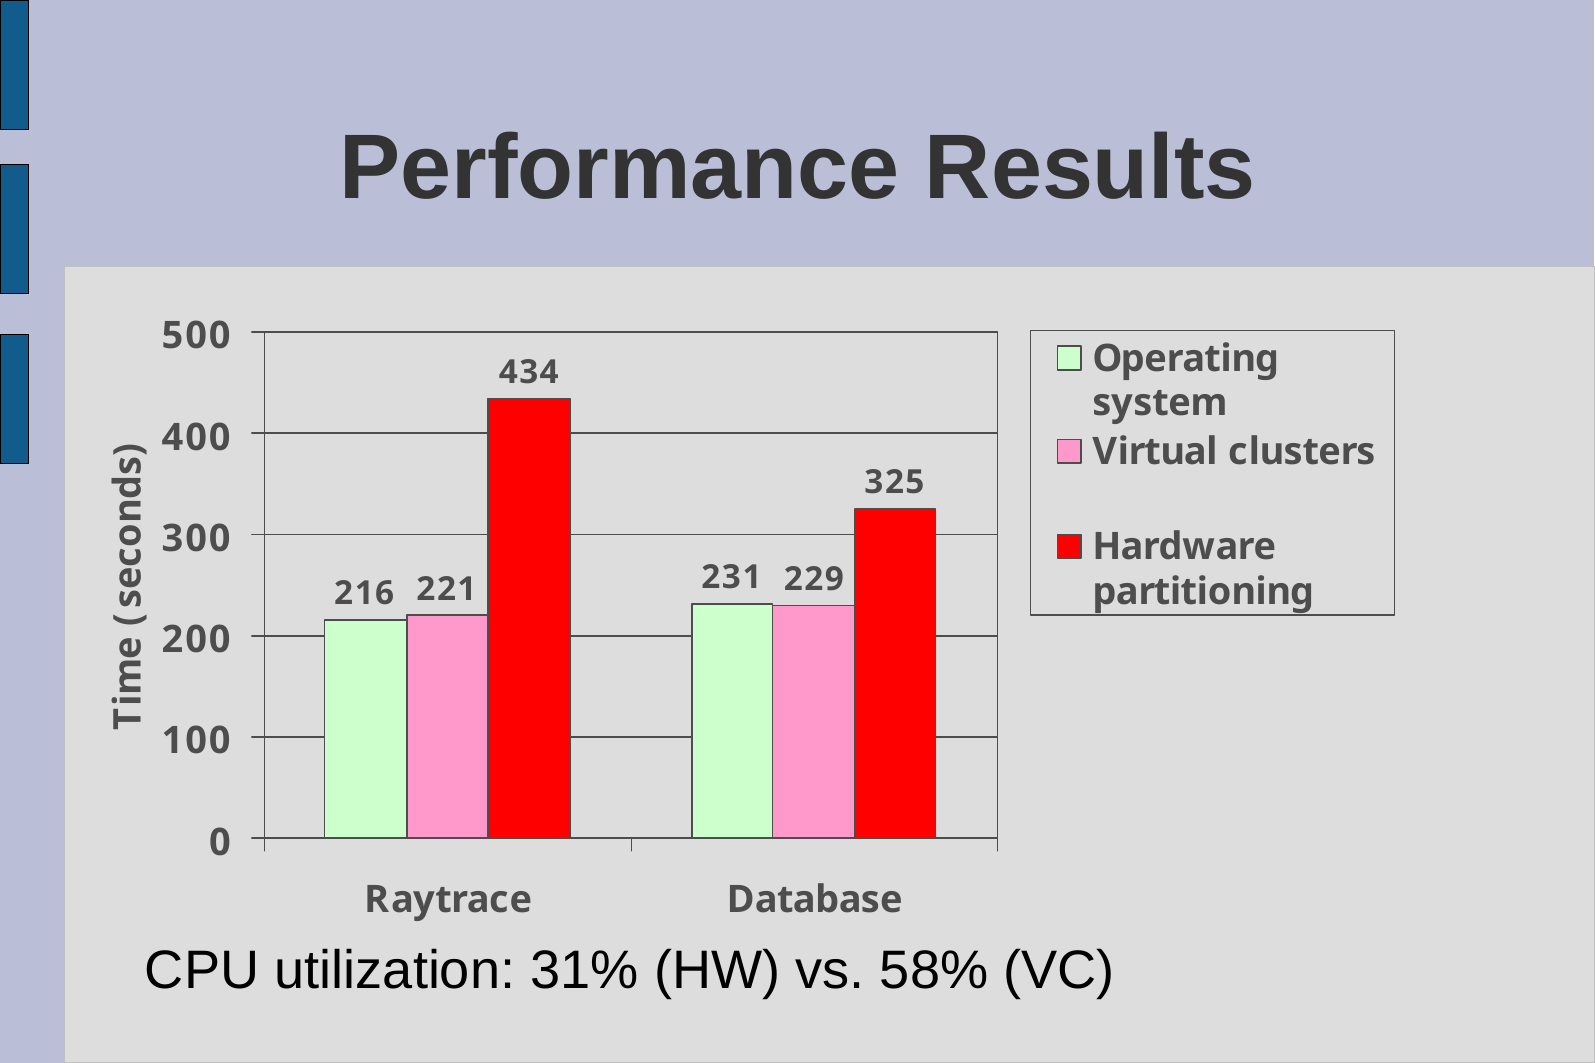

# Performance Results
CPU utilization: 31% (HW) vs. 58% (VC)